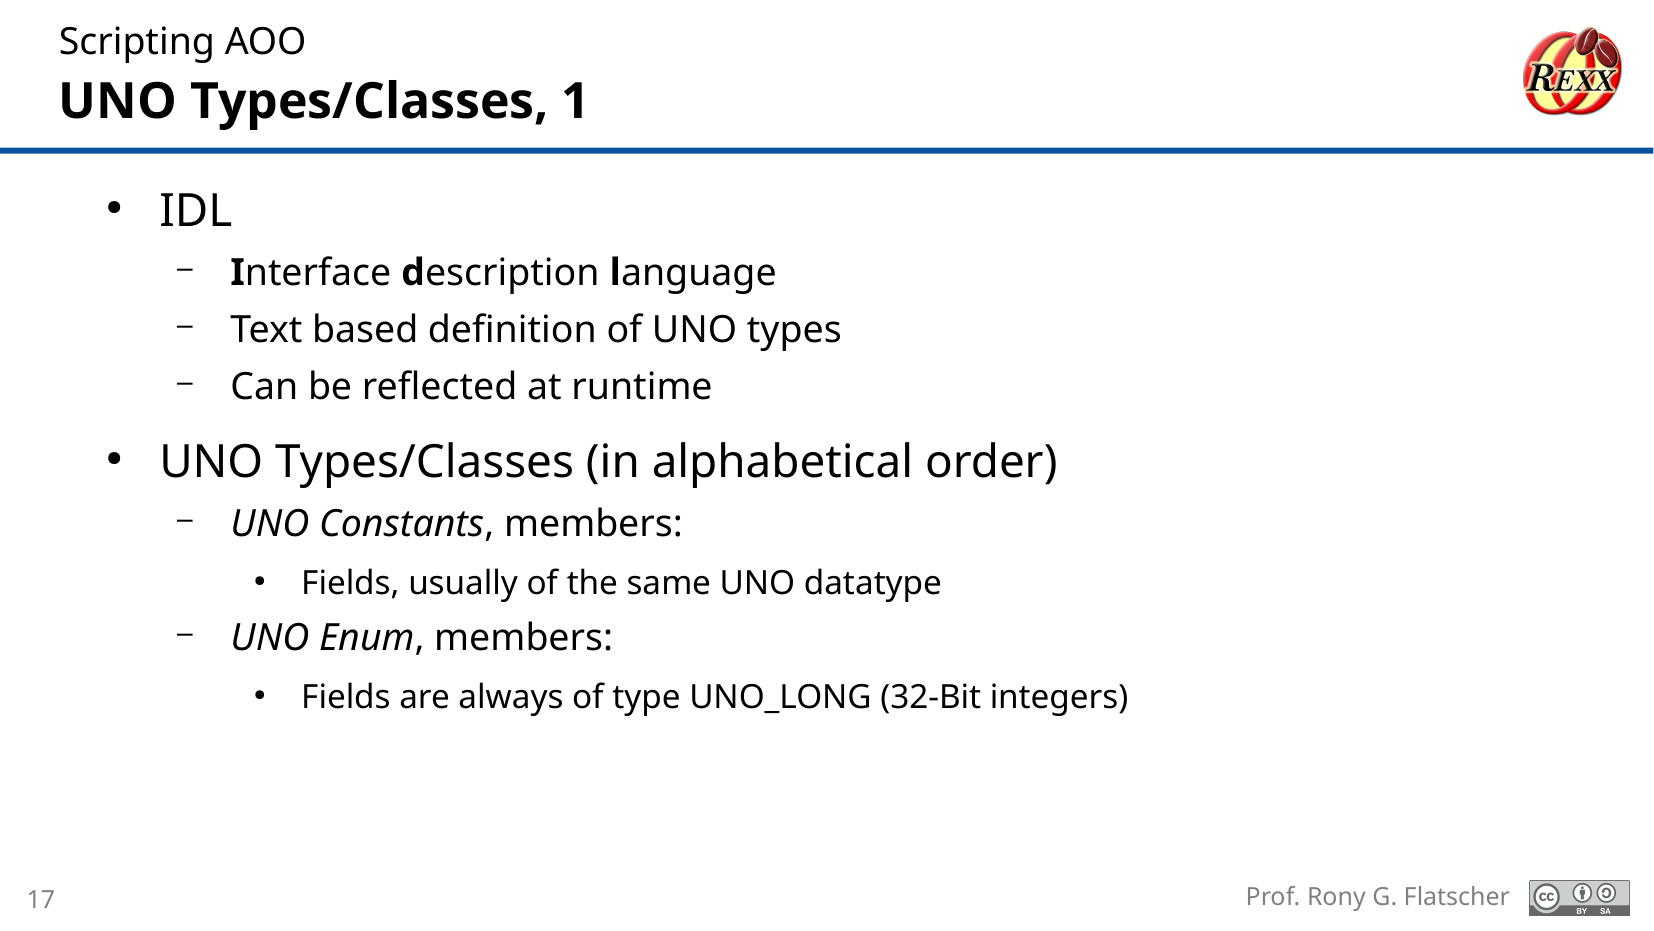

# Scripting AOO UNO Types/Classes, 1
IDL
Interface description language
Text based definition of UNO types
Can be reflected at runtime
UNO Types/Classes (in alphabetical order)
UNO Constants, members:
Fields, usually of the same UNO datatype
UNO Enum, members:
Fields are always of type UNO_LONG (32-Bit integers)